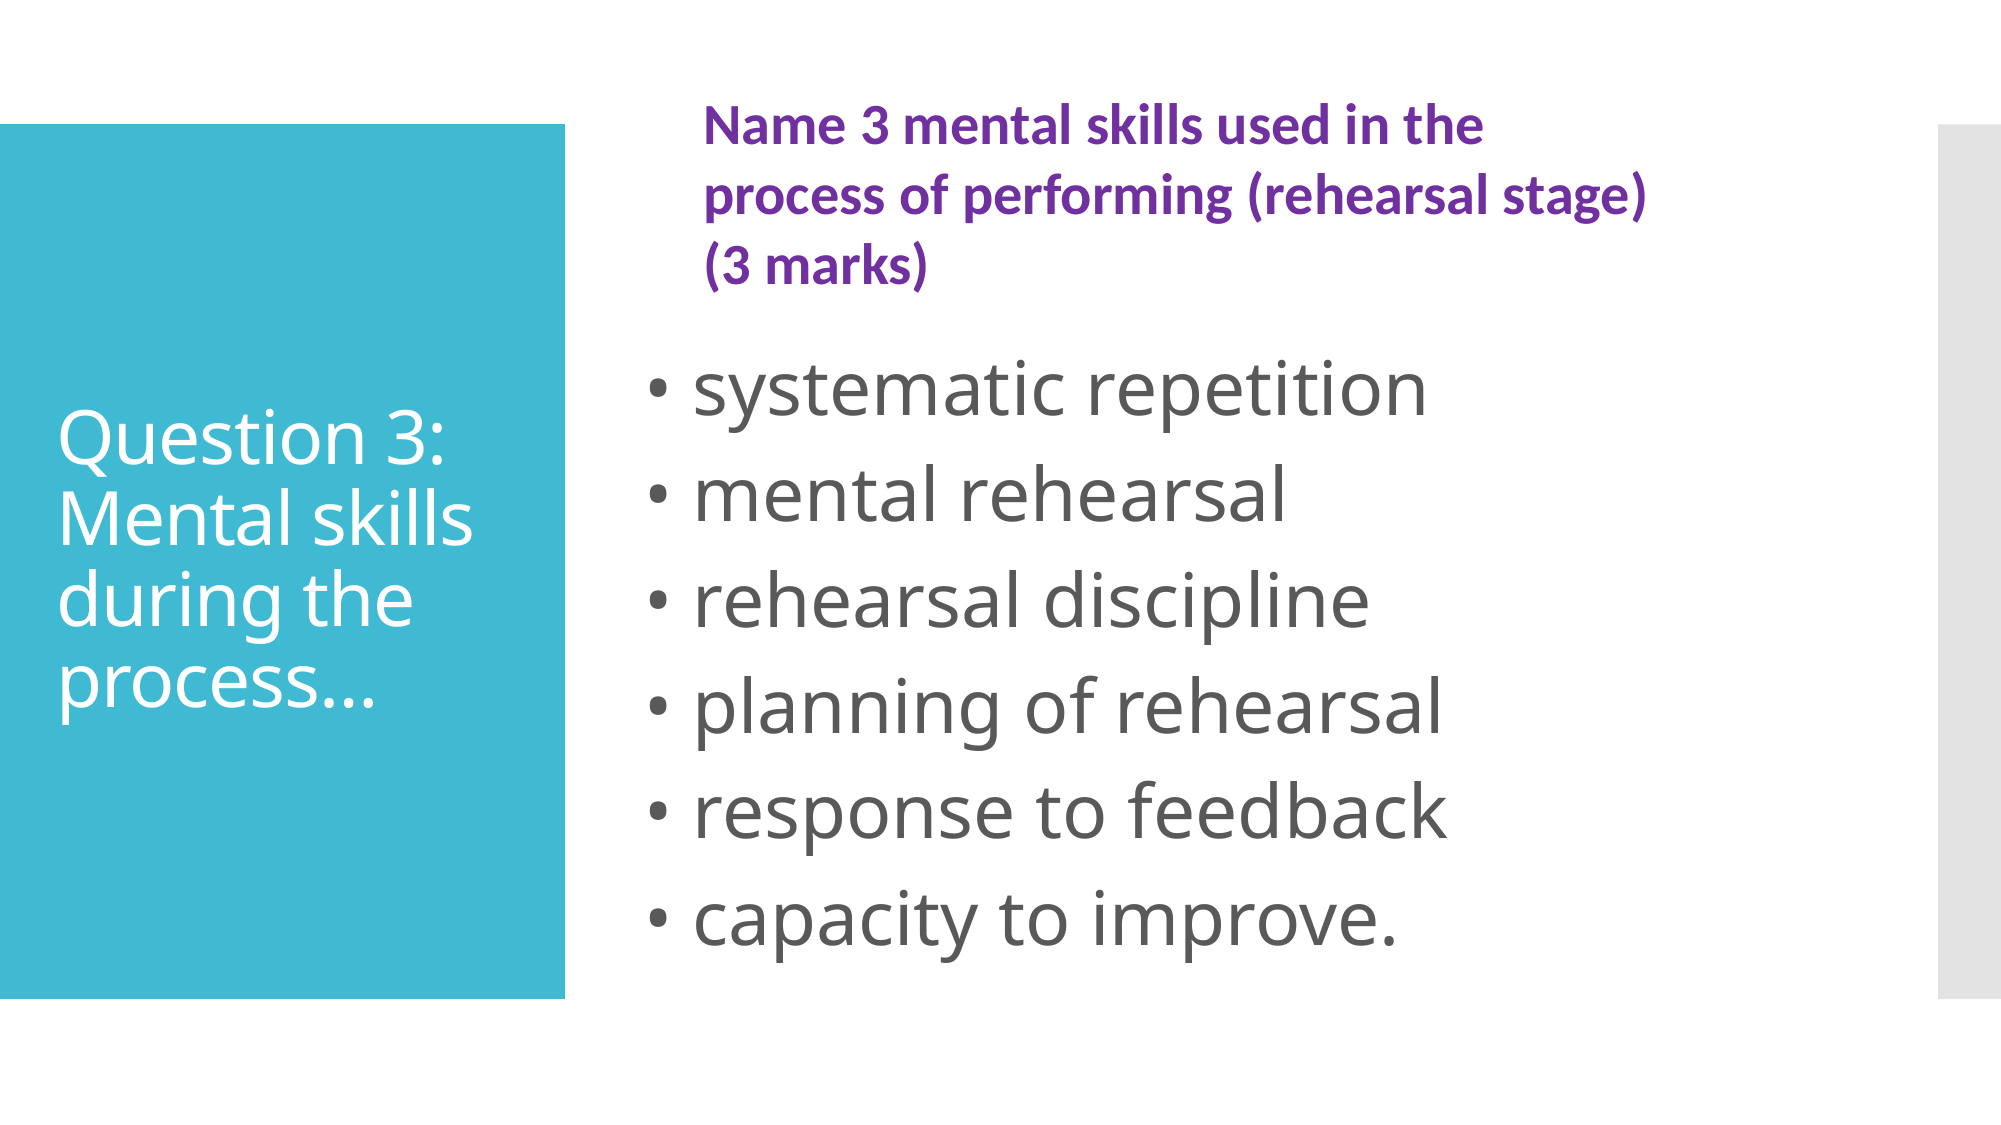

Name 3 mental skills used in the process of performing (rehearsal stage) (3 marks)
# Question 3: Mental skills during the process…
• systematic repetition
• mental rehearsal
• rehearsal discipline
• planning of rehearsal
• response to feedback
• capacity to improve.